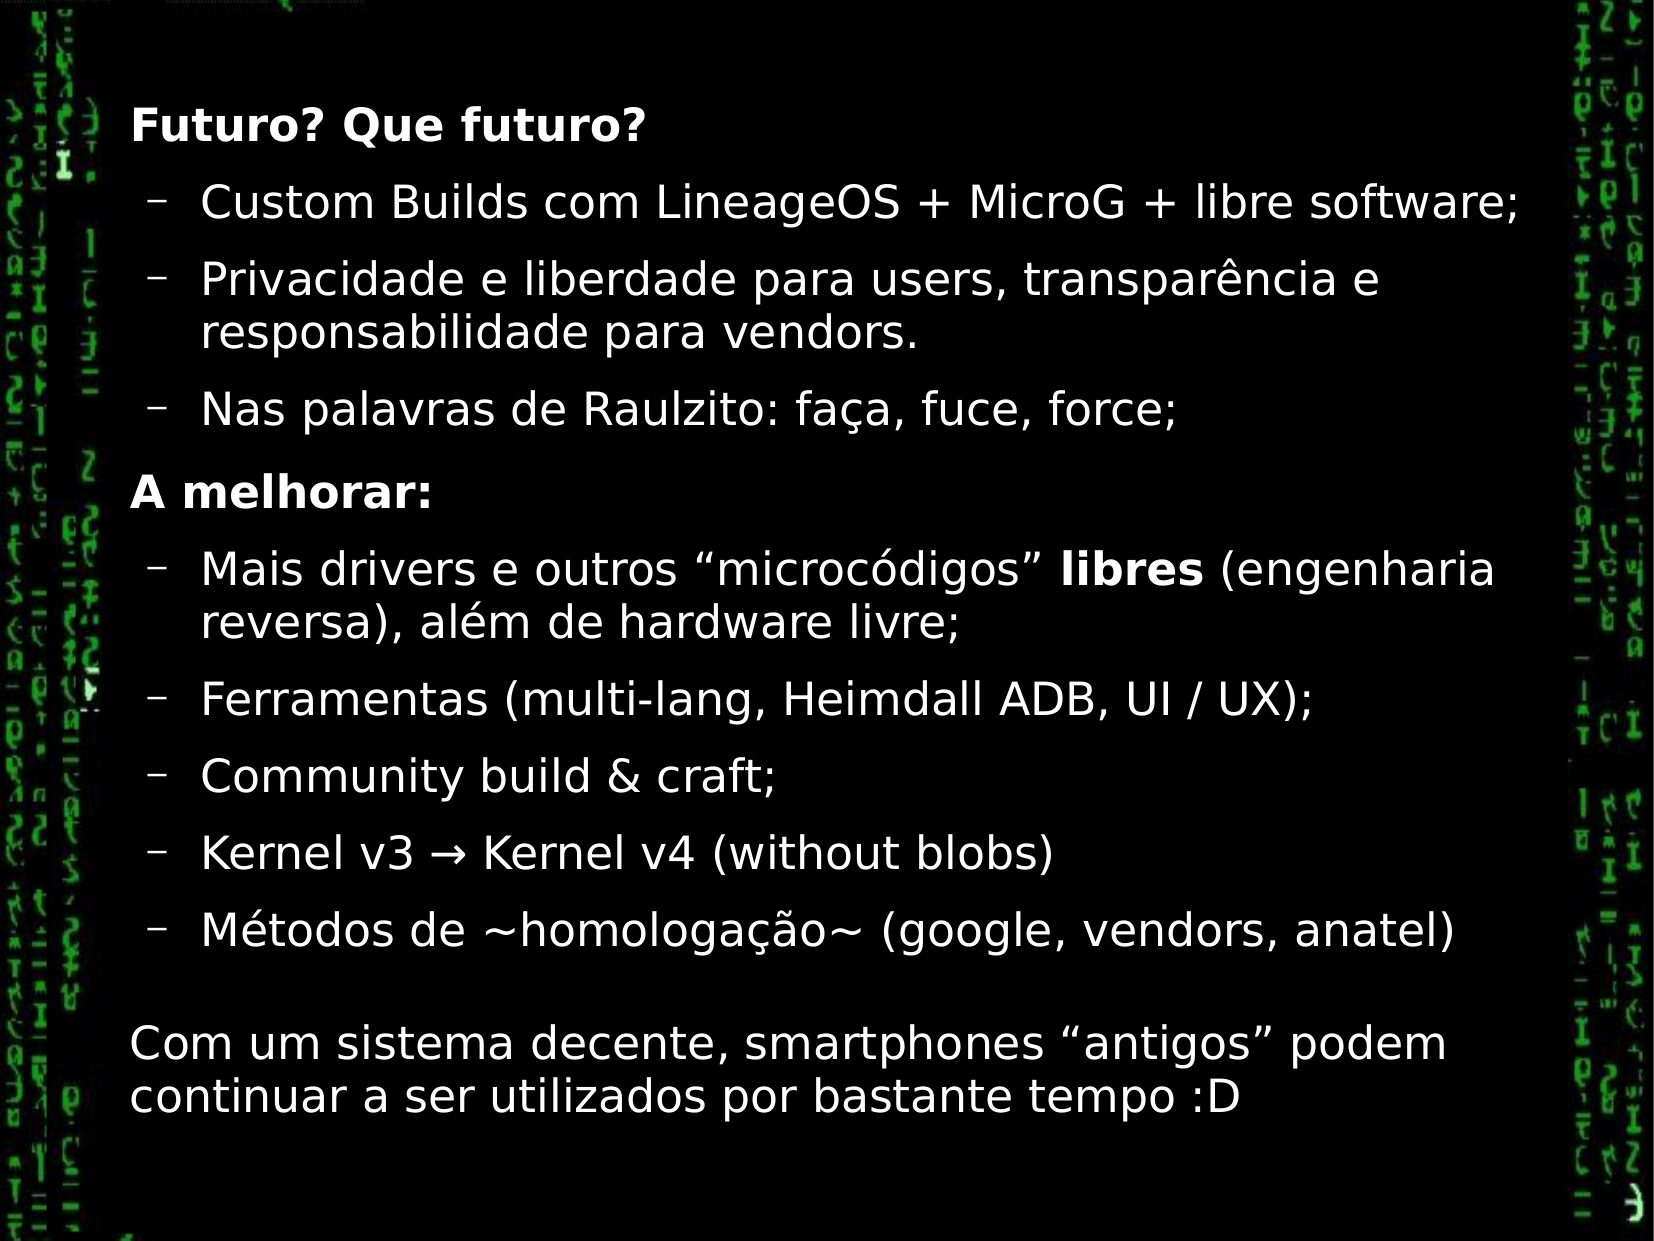

# Futuro? Que futuro?
Custom Builds com LineageOS + MicroG + libre software;
Privacidade e liberdade para users, transparência e responsabilidade para vendors.
Nas palavras de Raulzito: faça, fuce, force;
A melhorar:
Mais drivers e outros “microcódigos” libres (engenharia reversa), além de hardware livre;
Ferramentas (multi-lang, Heimdall ADB, UI / UX);
Community build & craft;
Kernel v3 → Kernel v4 (without blobs)
Métodos de ~homologação~ (google, vendors, anatel)
Com um sistema decente, smartphones “antigos” podem continuar a ser utilizados por bastante tempo :D